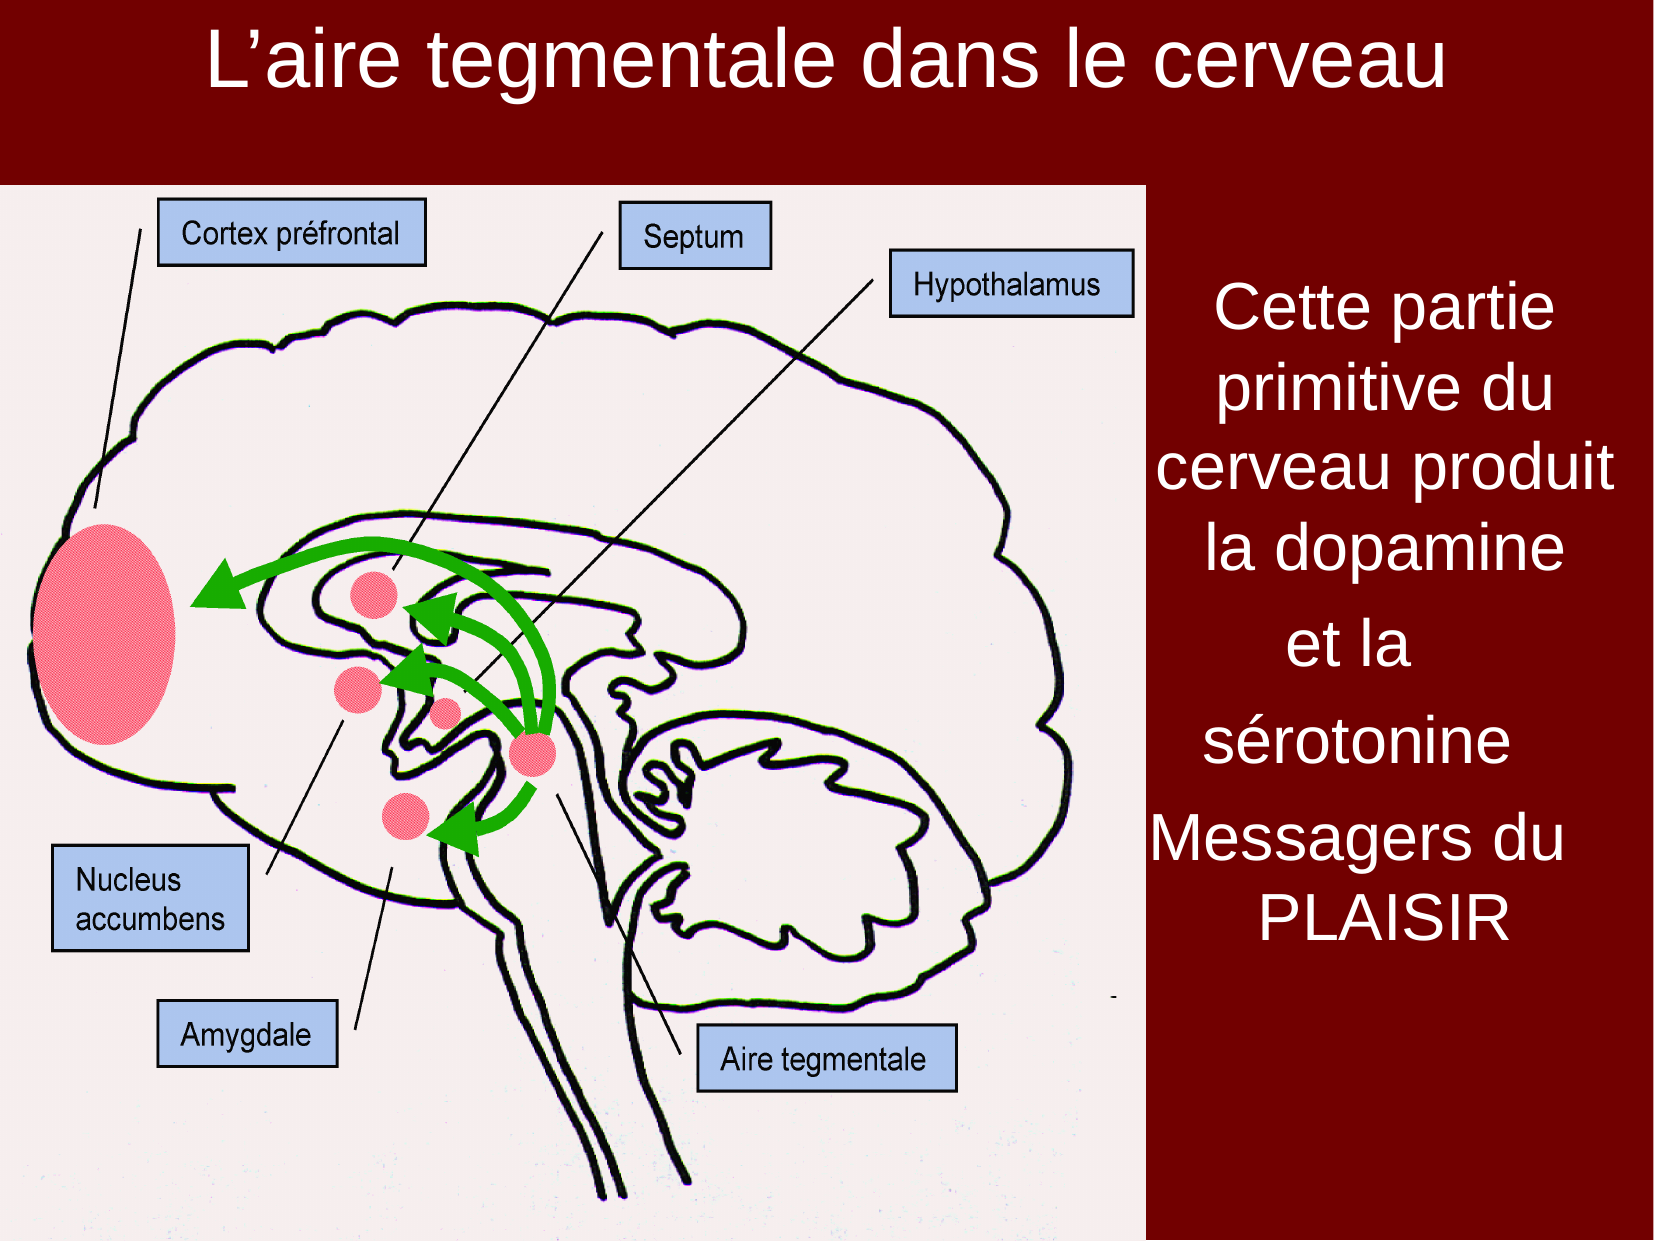

# L’aire tegmentale dans le cerveau
 Cette partie primitive du cerveau produit la dopamine
et la
sérotonine
Messagers du PLAISIR